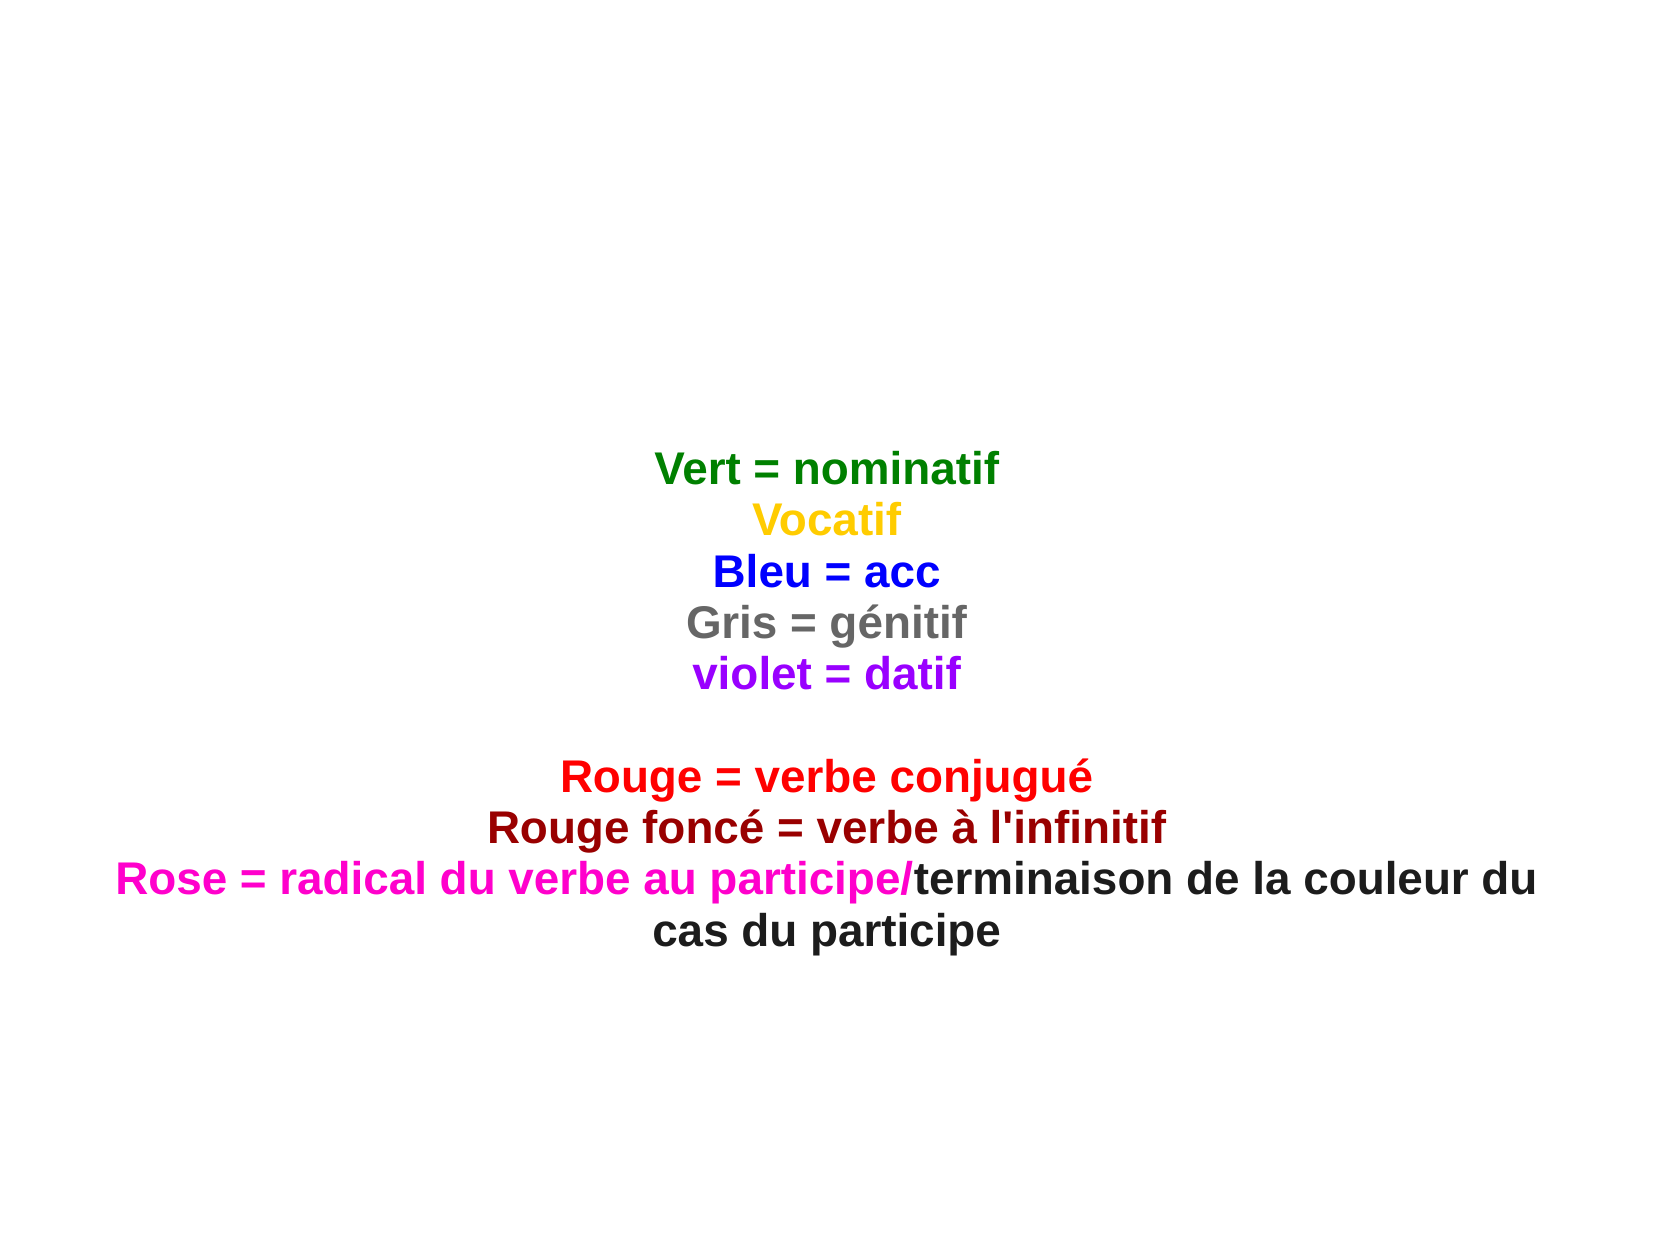

#
Vert = nominatif
Vocatif
Bleu = acc
Gris = génitif
violet = datif
Rouge = verbe conjugué
Rouge foncé = verbe à l'infinitif
Rose = radical du verbe au participe/terminaison de la couleur du cas du participe